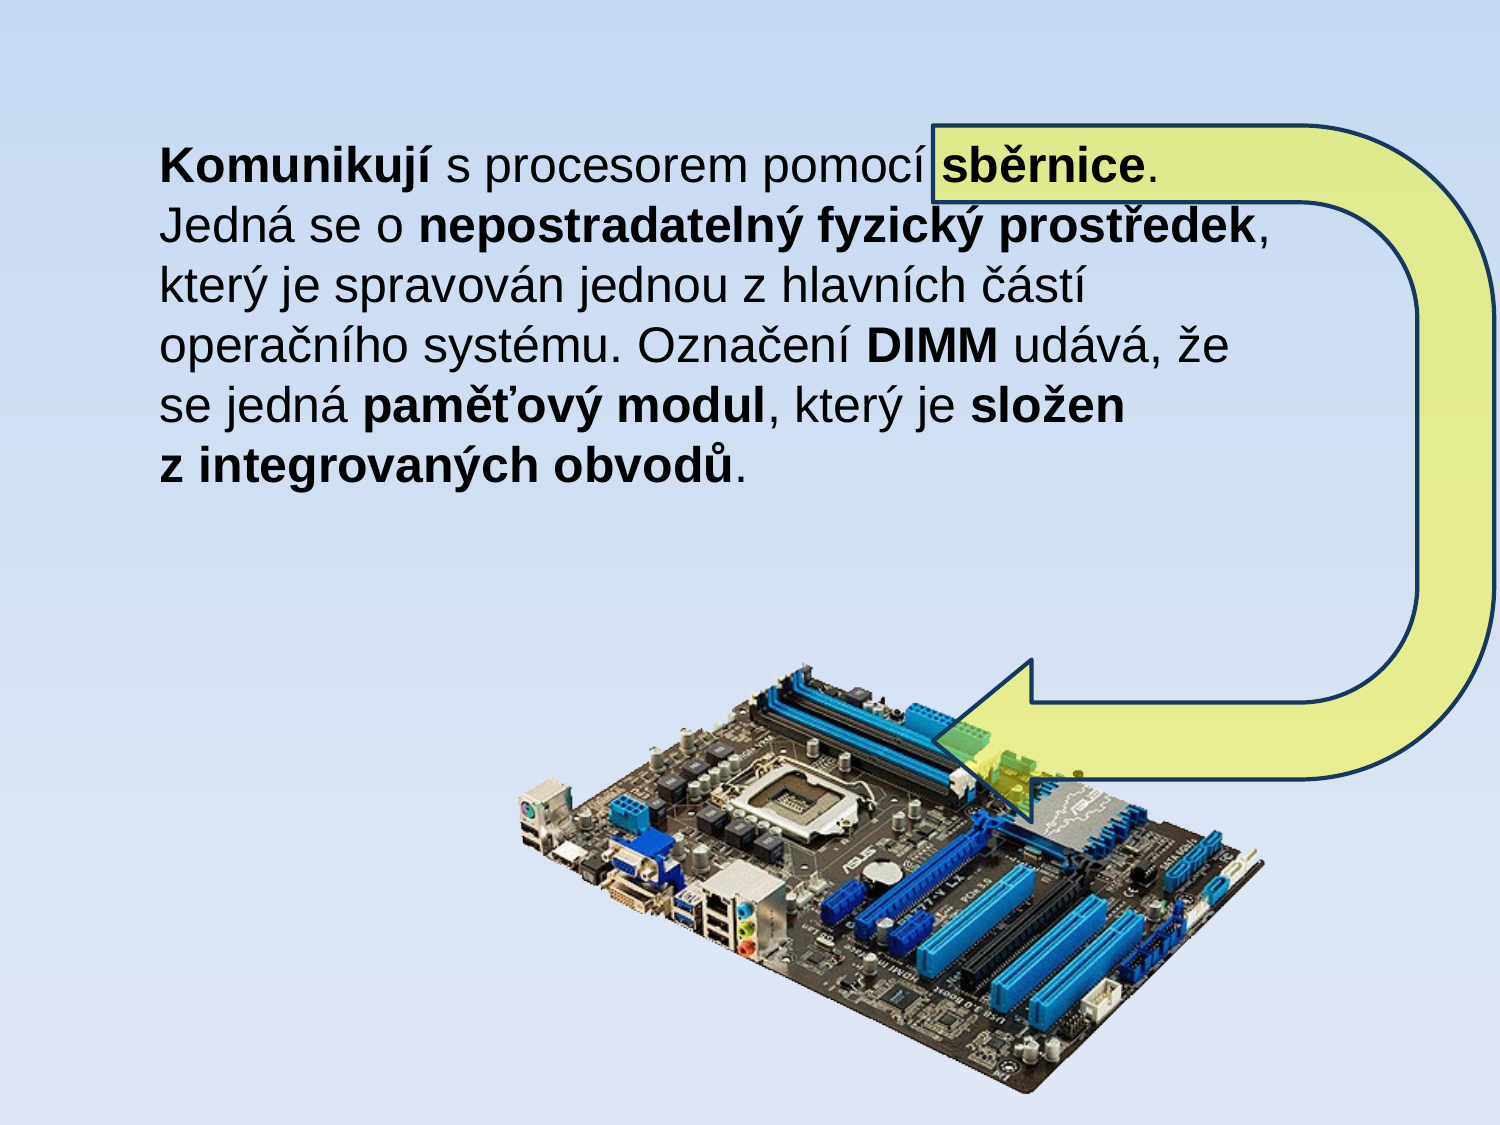

# Komunikují s procesorem pomocí sběrnice. Jedná se o nepostradatelný fyzický prostředek, který je spravován jednou z hlavních částí operačního systému. Označení DIMM udává, že se jedná paměťový modul, který je složen z integrovaných obvodů.